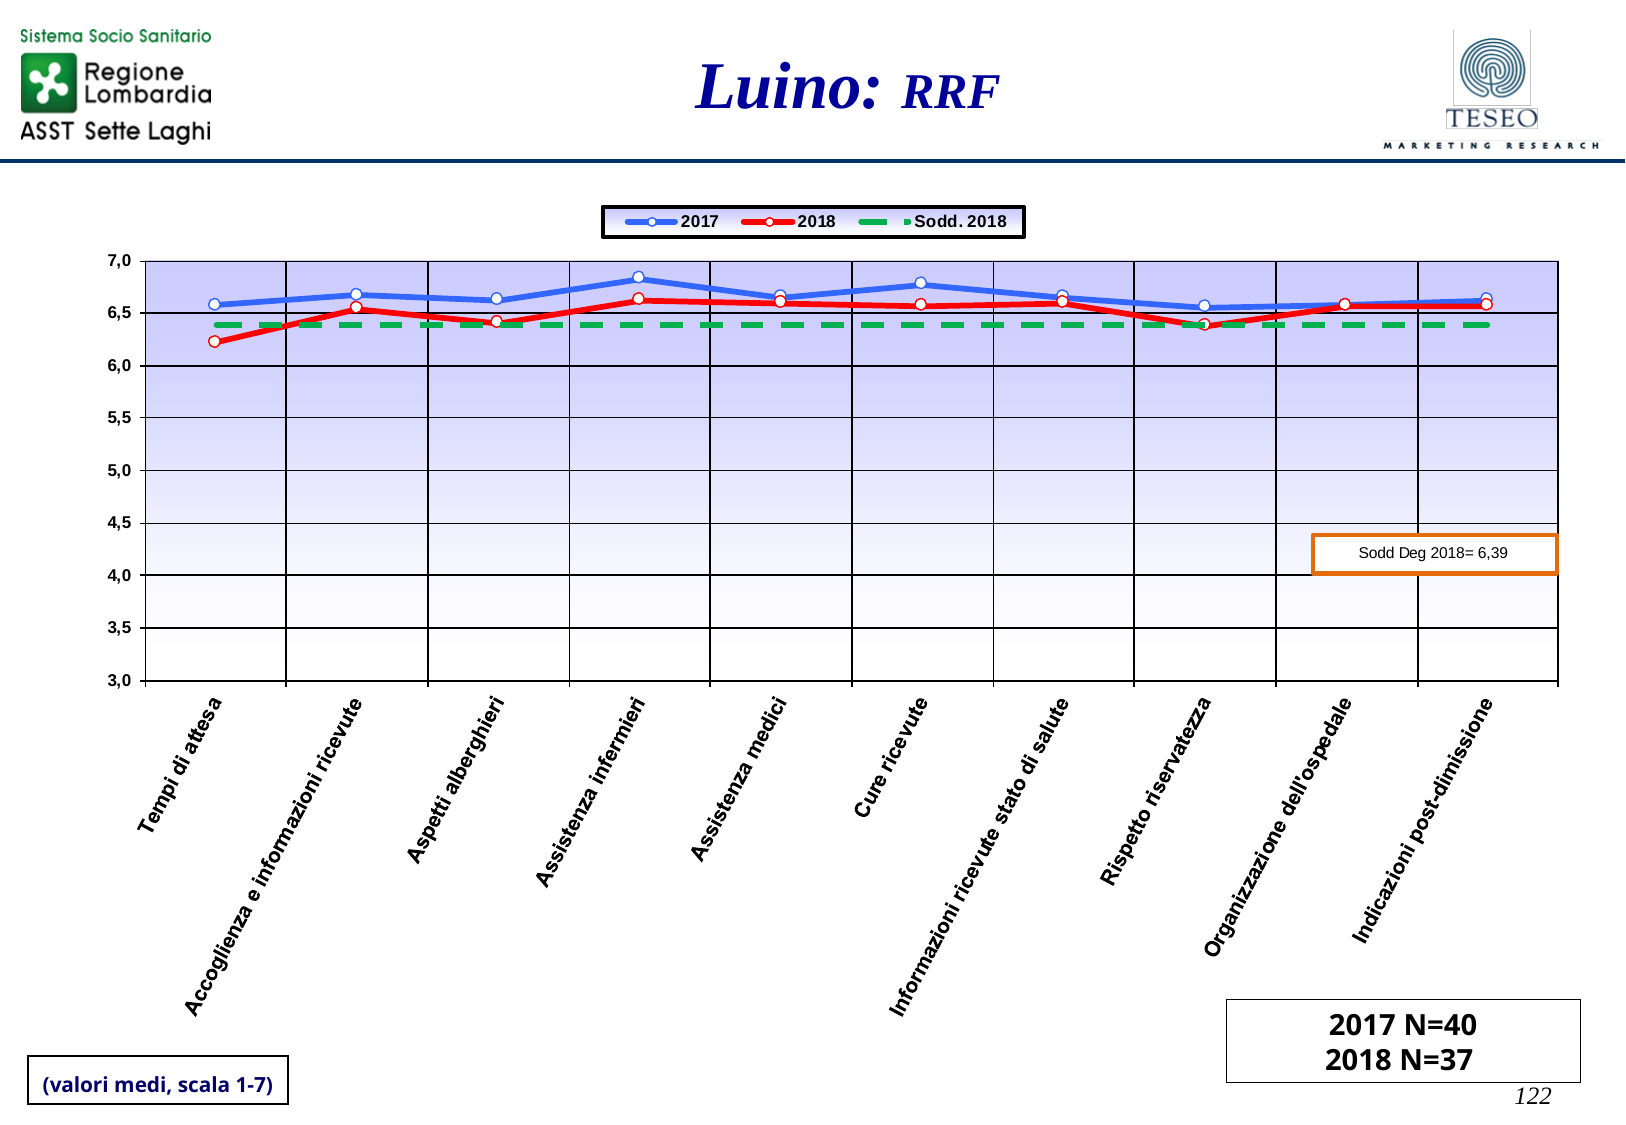

Luino: RRF
2017 N=40
2018 N=37
(valori medi, scala 1-7)